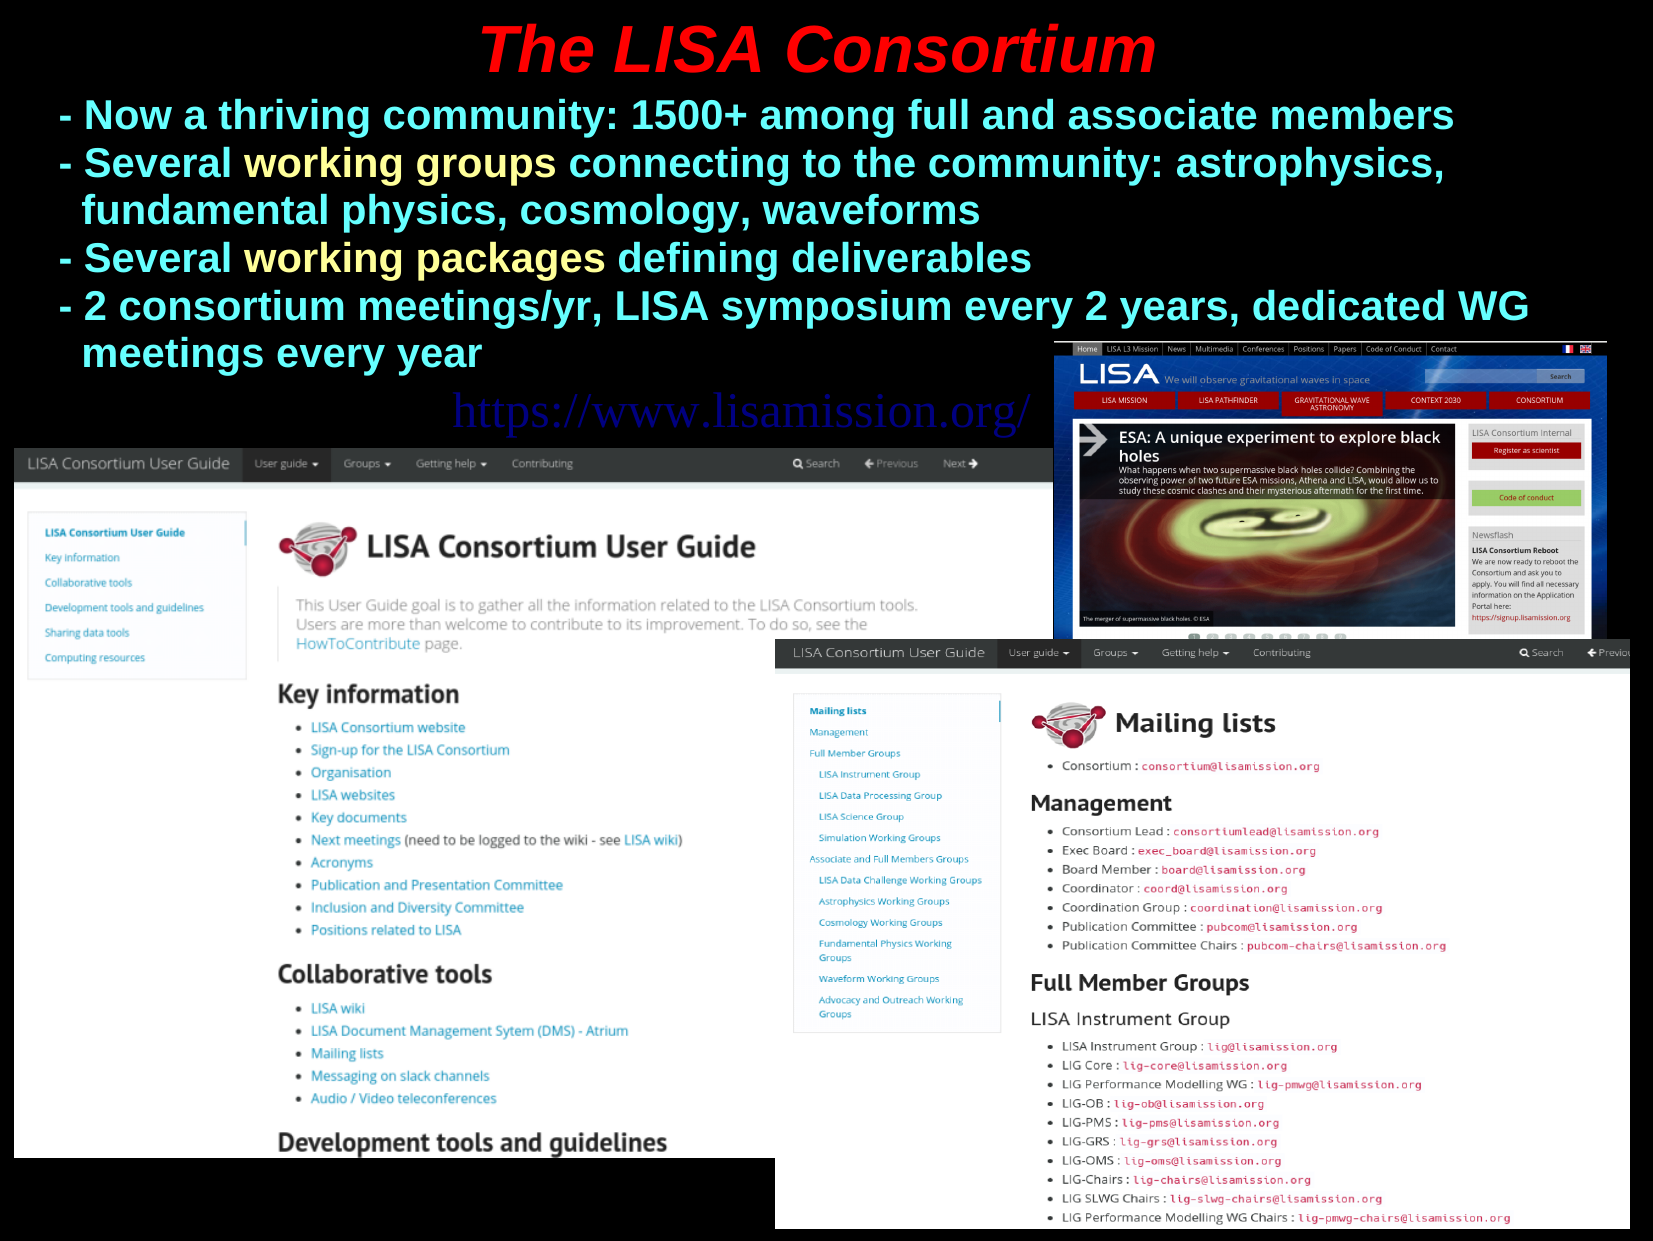

The LISA Consortium
- Now a thriving community: 1500+ among full and associate members
- Several working groups connecting to the community: astrophysics, fundamental physics, cosmology, waveforms
- Several working packages defining deliverables
- 2 consortium meetings/yr, LISA symposium every 2 years, dedicated WG meetings every year
https://www.lisamission.org/